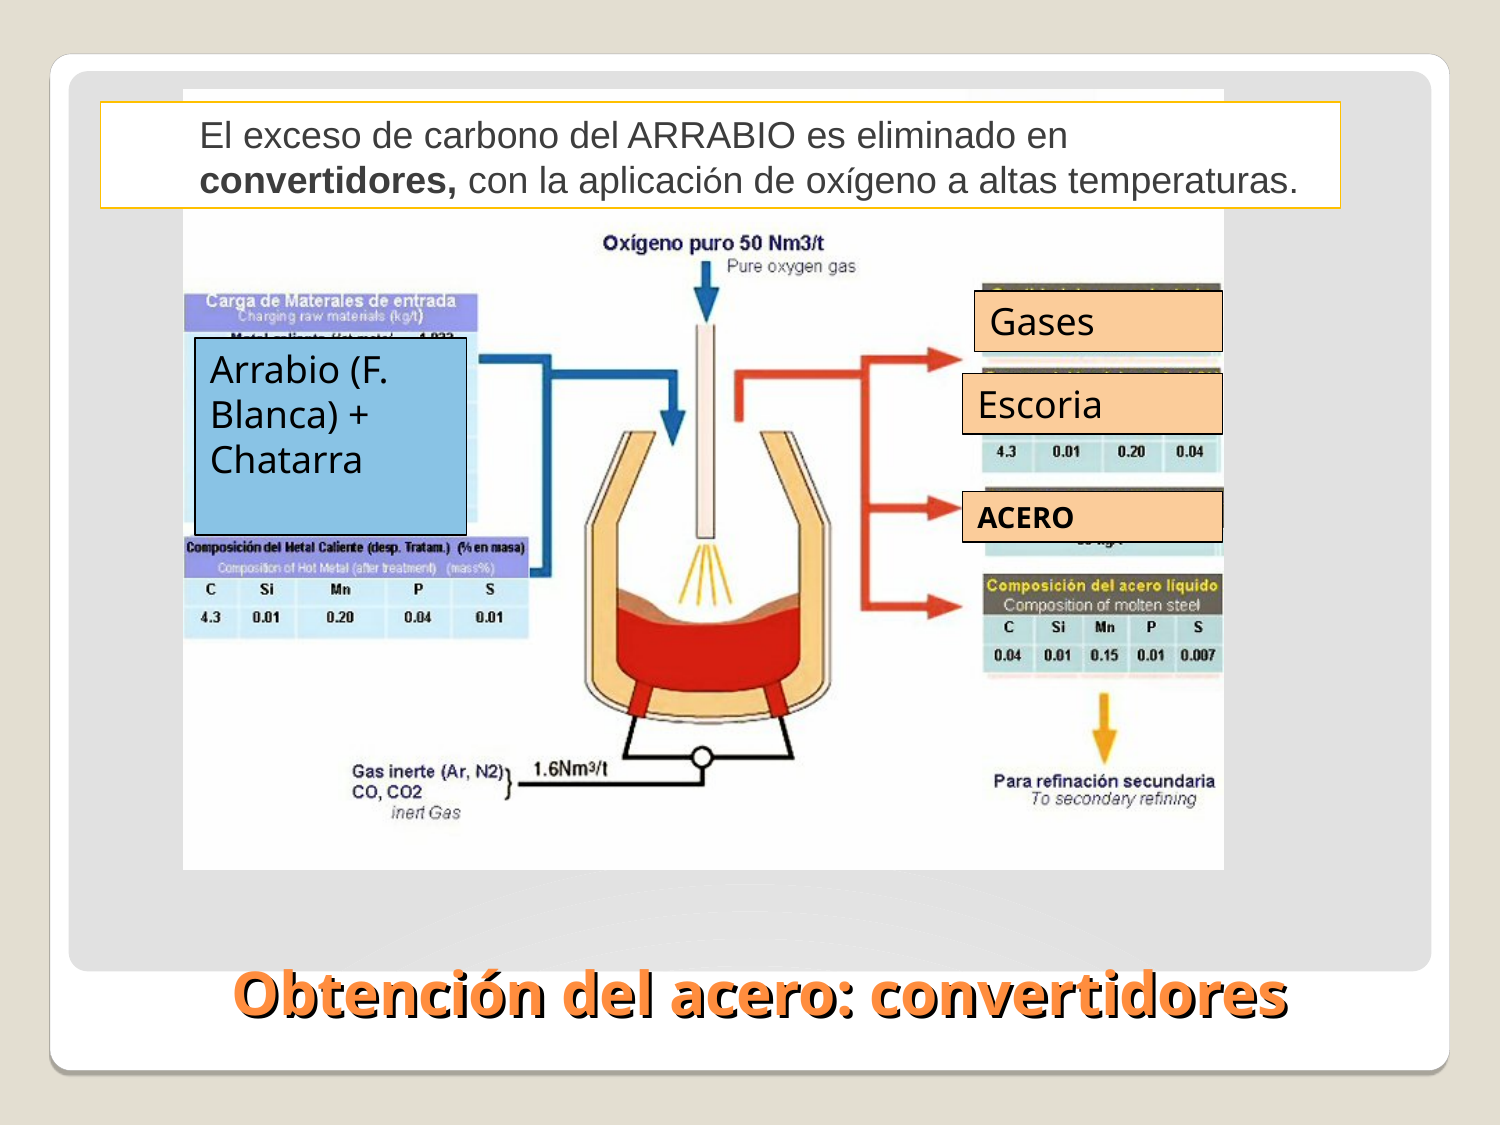

El exceso de carbono del ARRABIO es eliminado en convertidores, con la aplicación de oxígeno a altas temperaturas.
Gases
Arrabio (F. Blanca) + Chatarra
Escoria
ACERO
# Obtención del acero: convertidores